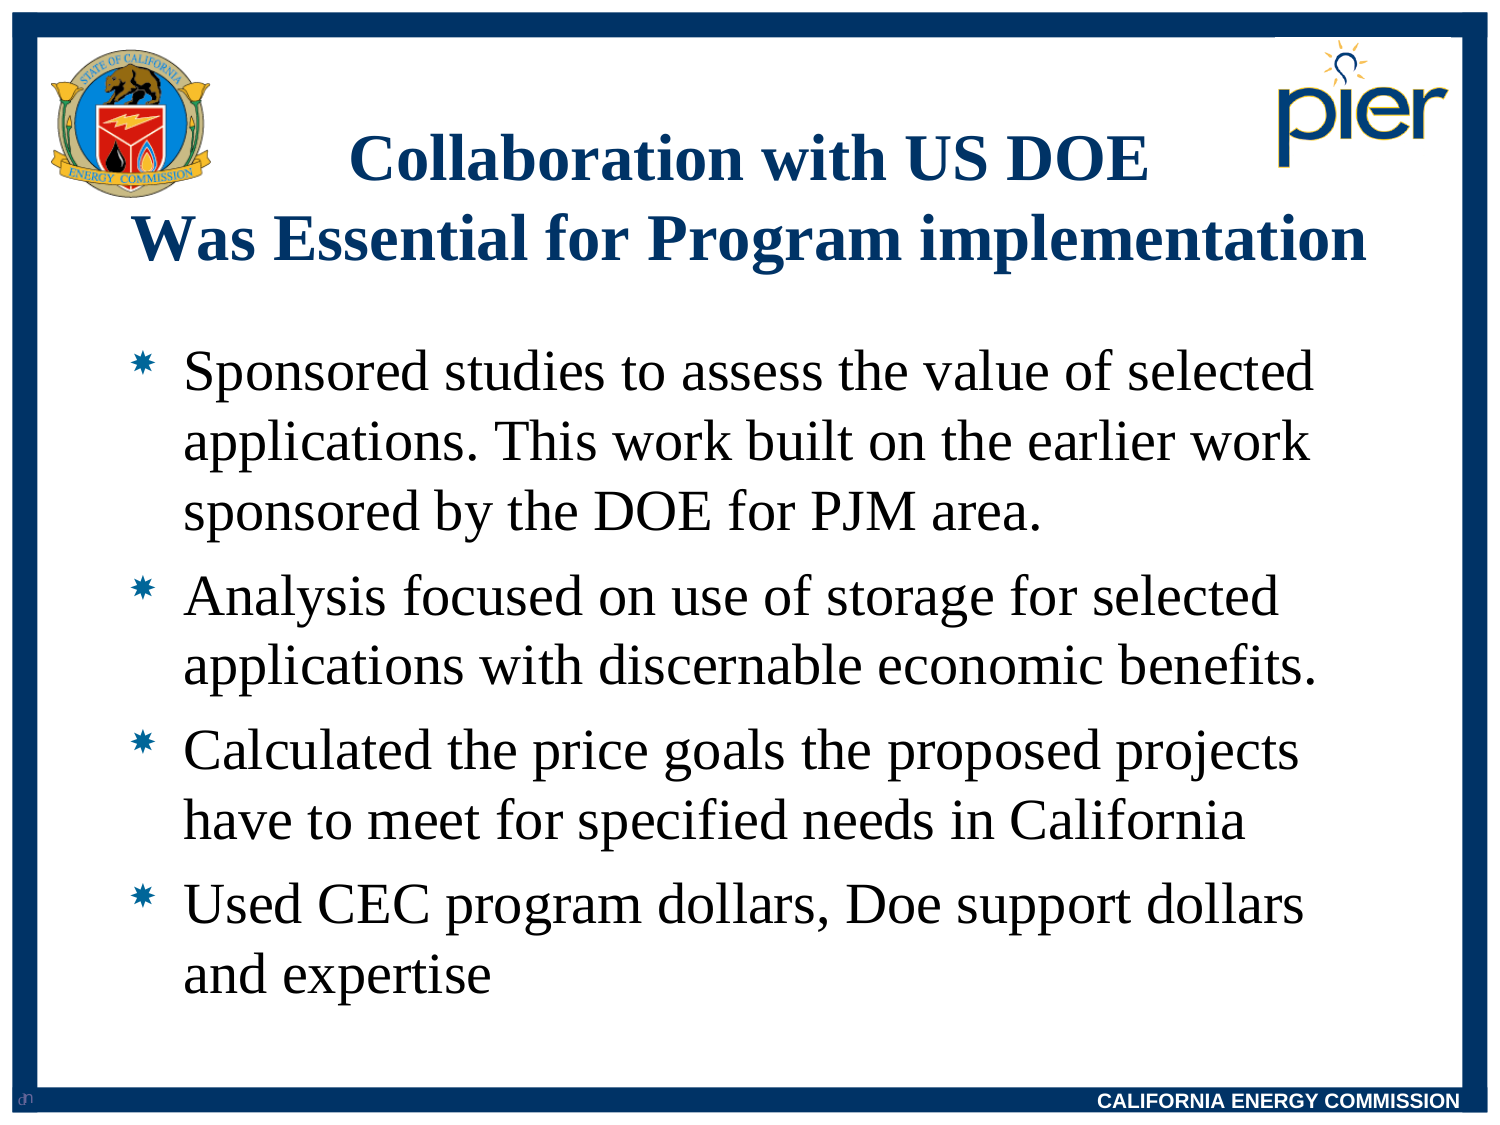

# Collaboration with US DOE Was Essential for Program implementation
Sponsored studies to assess the value of selected applications. This work built on the earlier work sponsored by the DOE for PJM area.
Analysis focused on use of storage for selected applications with discernable economic benefits.
Calculated the price goals the proposed projects have to meet for specified needs in California
Used CEC program dollars, Doe support dollars and expertise